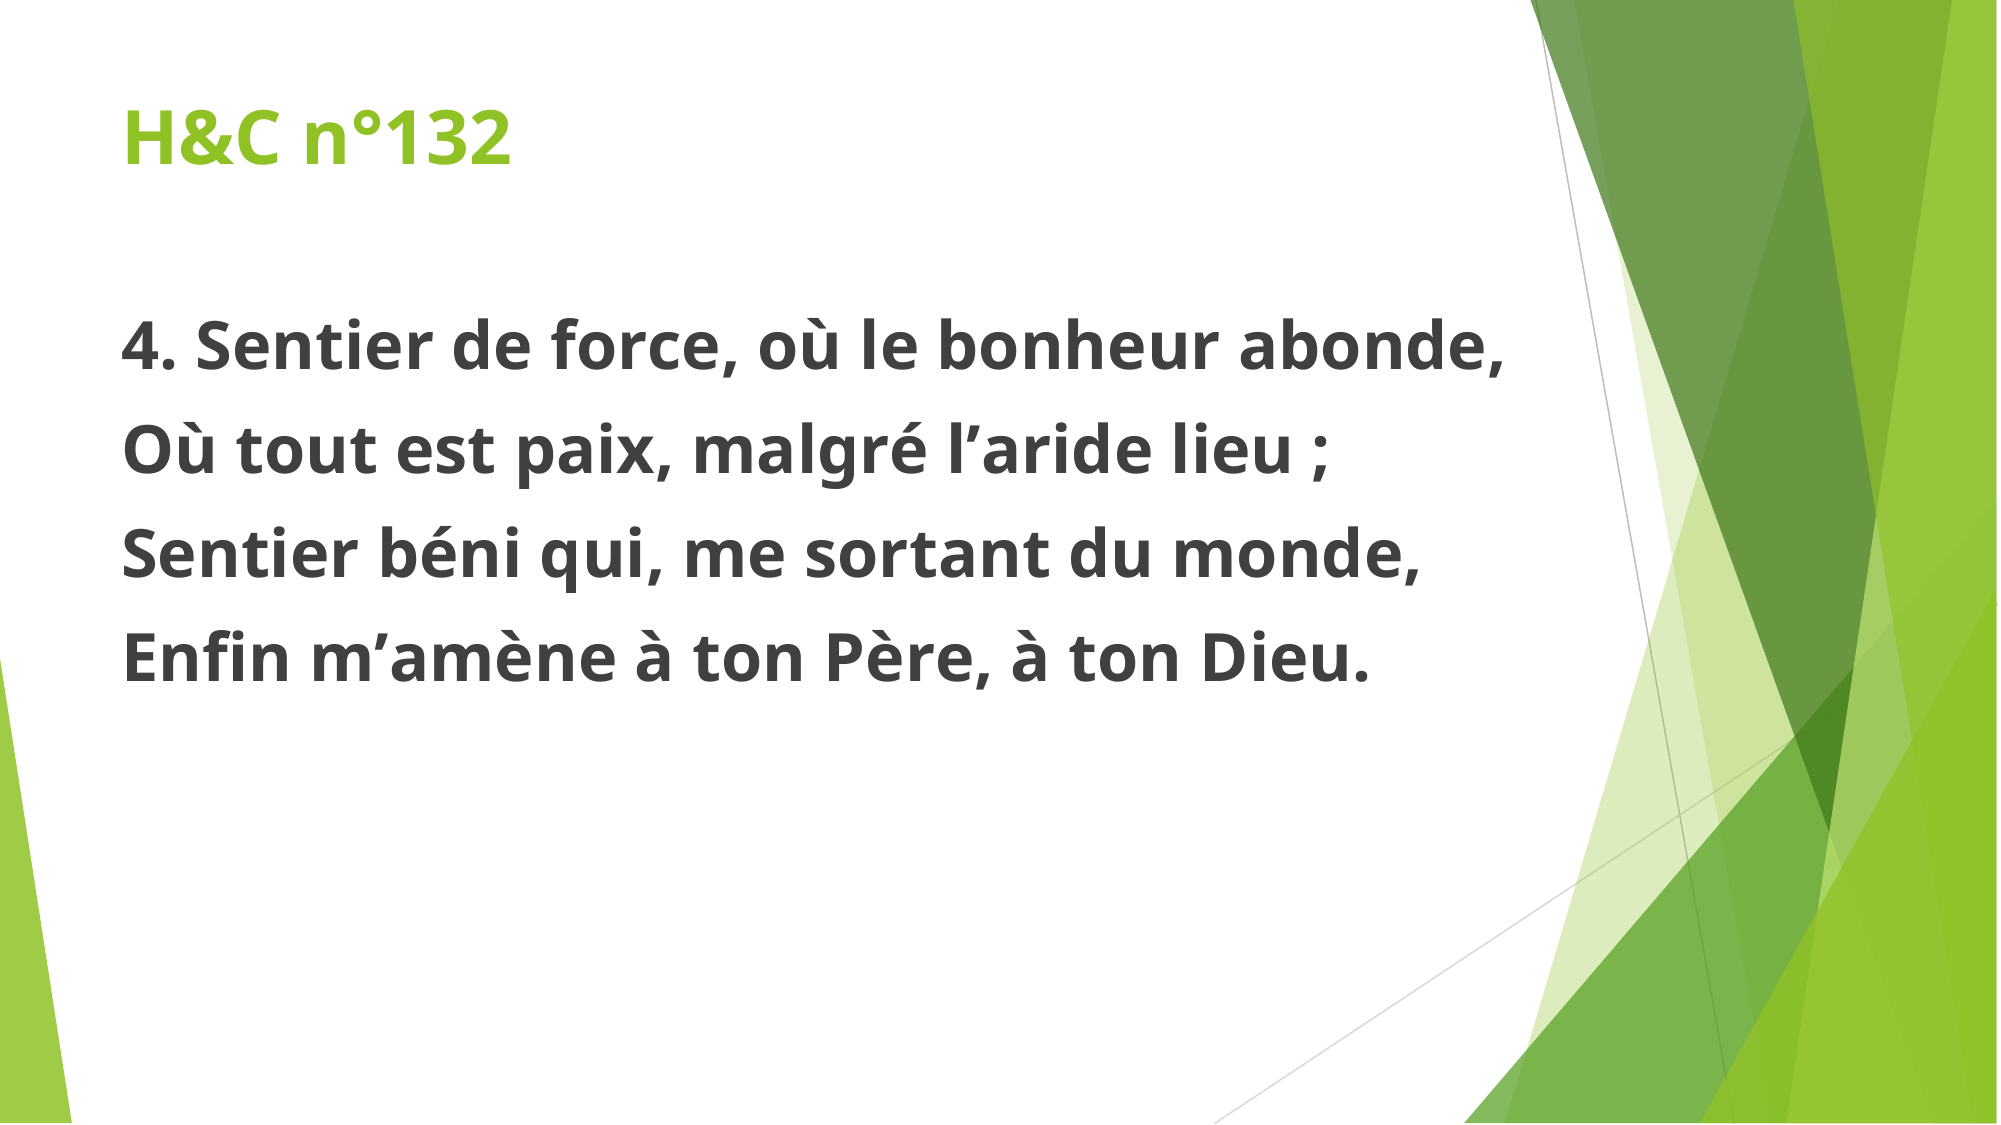

H&C n°132
4. Sentier de force, où le bonheur abonde,
Où tout est paix, malgré l’aride lieu ;
Sentier béni qui, me sortant du monde,
Enfin m’amène à ton Père, à ton Dieu.